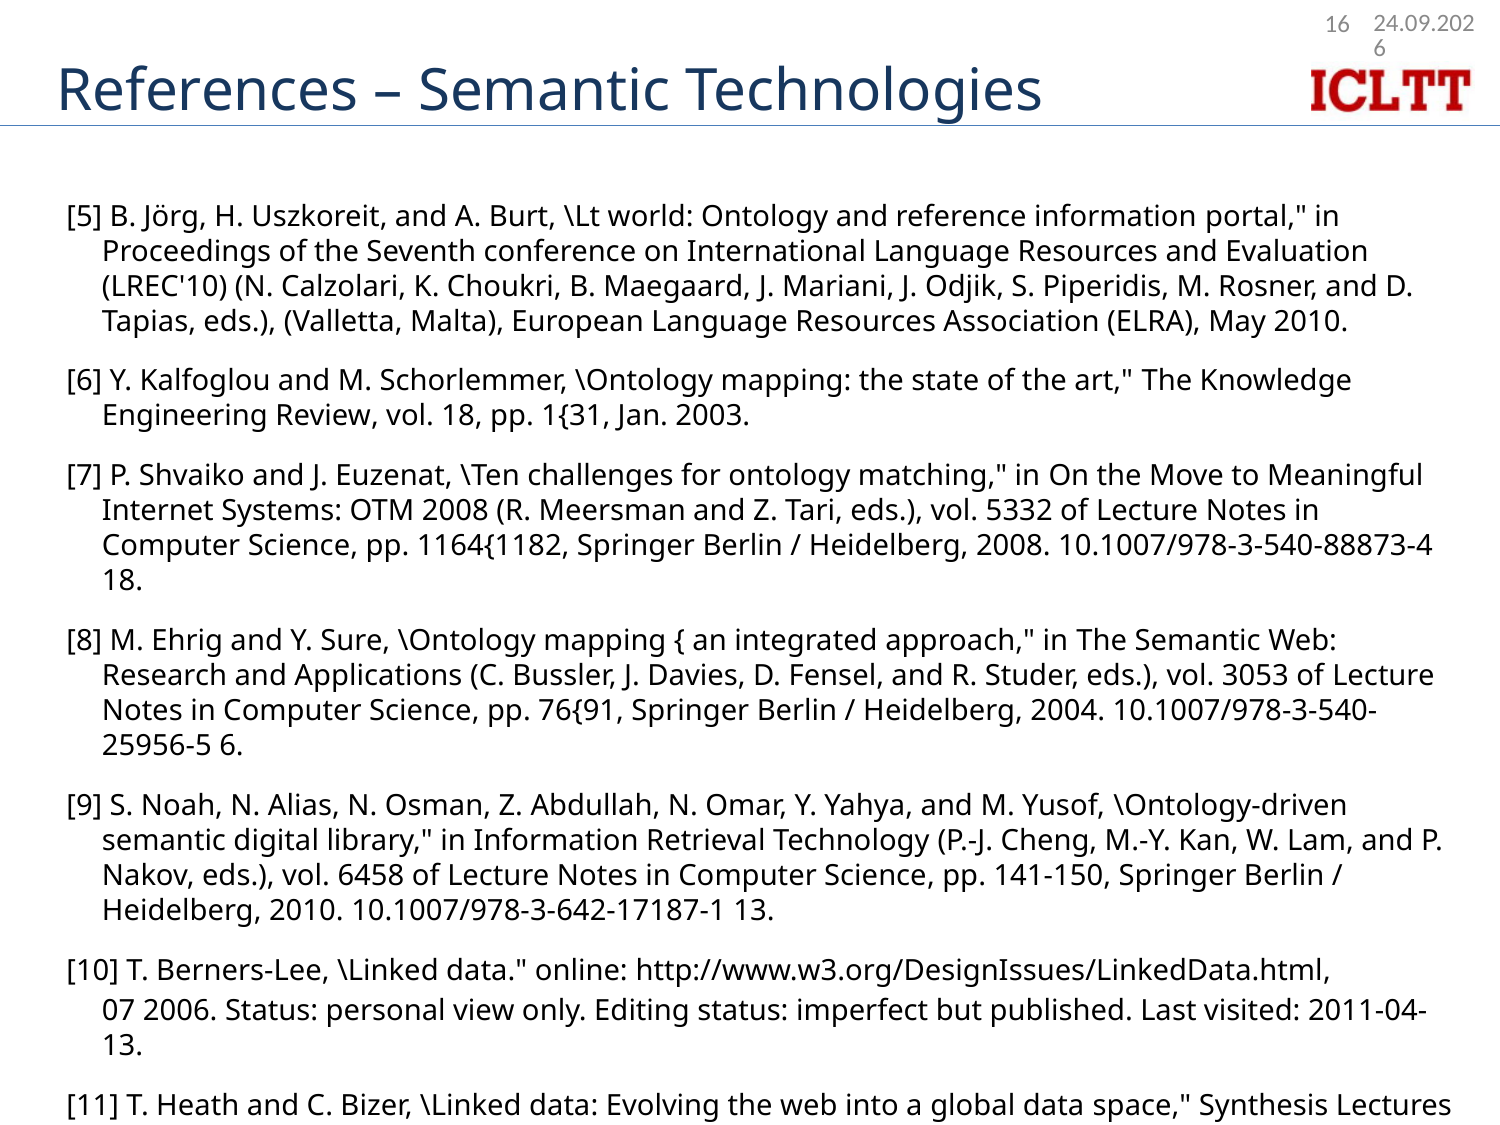

16
# References – Semantic Technologies
[5] B. Jörg, H. Uszkoreit, and A. Burt, \Lt world: Ontology and reference information portal," in Proceedings of the Seventh conference on International Language Resources and Evaluation (LREC'10) (N. Calzolari, K. Choukri, B. Maegaard, J. Mariani, J. Odjik, S. Piperidis, M. Rosner, and D. Tapias, eds.), (Valletta, Malta), European Language Resources Association (ELRA), May 2010.
[6] Y. Kalfoglou and M. Schorlemmer, \Ontology mapping: the state of the art," The Knowledge Engineering Review, vol. 18, pp. 1{31, Jan. 2003.
[7] P. Shvaiko and J. Euzenat, \Ten challenges for ontology matching," in On the Move to Meaningful Internet Systems: OTM 2008 (R. Meersman and Z. Tari, eds.), vol. 5332 of Lecture Notes in Computer Science, pp. 1164{1182, Springer Berlin / Heidelberg, 2008. 10.1007/978-3-540-88873-4 18.
[8] M. Ehrig and Y. Sure, \Ontology mapping { an integrated approach," in The Semantic Web: Research and Applications (C. Bussler, J. Davies, D. Fensel, and R. Studer, eds.), vol. 3053 of Lecture Notes in Computer Science, pp. 76{91, Springer Berlin / Heidelberg, 2004. 10.1007/978-3-540-25956-5 6.
[9] S. Noah, N. Alias, N. Osman, Z. Abdullah, N. Omar, Y. Yahya, and M. Yusof, \Ontology-driven semantic digital library," in Information Retrieval Technology (P.-J. Cheng, M.-Y. Kan, W. Lam, and P. Nakov, eds.), vol. 6458 of Lecture Notes in Computer Science, pp. 141-150, Springer Berlin / Heidelberg, 2010. 10.1007/978-3-642-17187-1 13.
[10] T. Berners-Lee, \Linked data." online: http://www.w3.org/DesignIssues/LinkedData.html,
07 2006. Status: personal view only. Editing status: imperfect but published. Last visited: 2011-04-13.
[11] T. Heath and C. Bizer, \Linked data: Evolving the web into a global data space," Synthesis Lectures on the Semantic Web: Theory and Technology, vol. 1, pp. 1-136, Feb 2011.